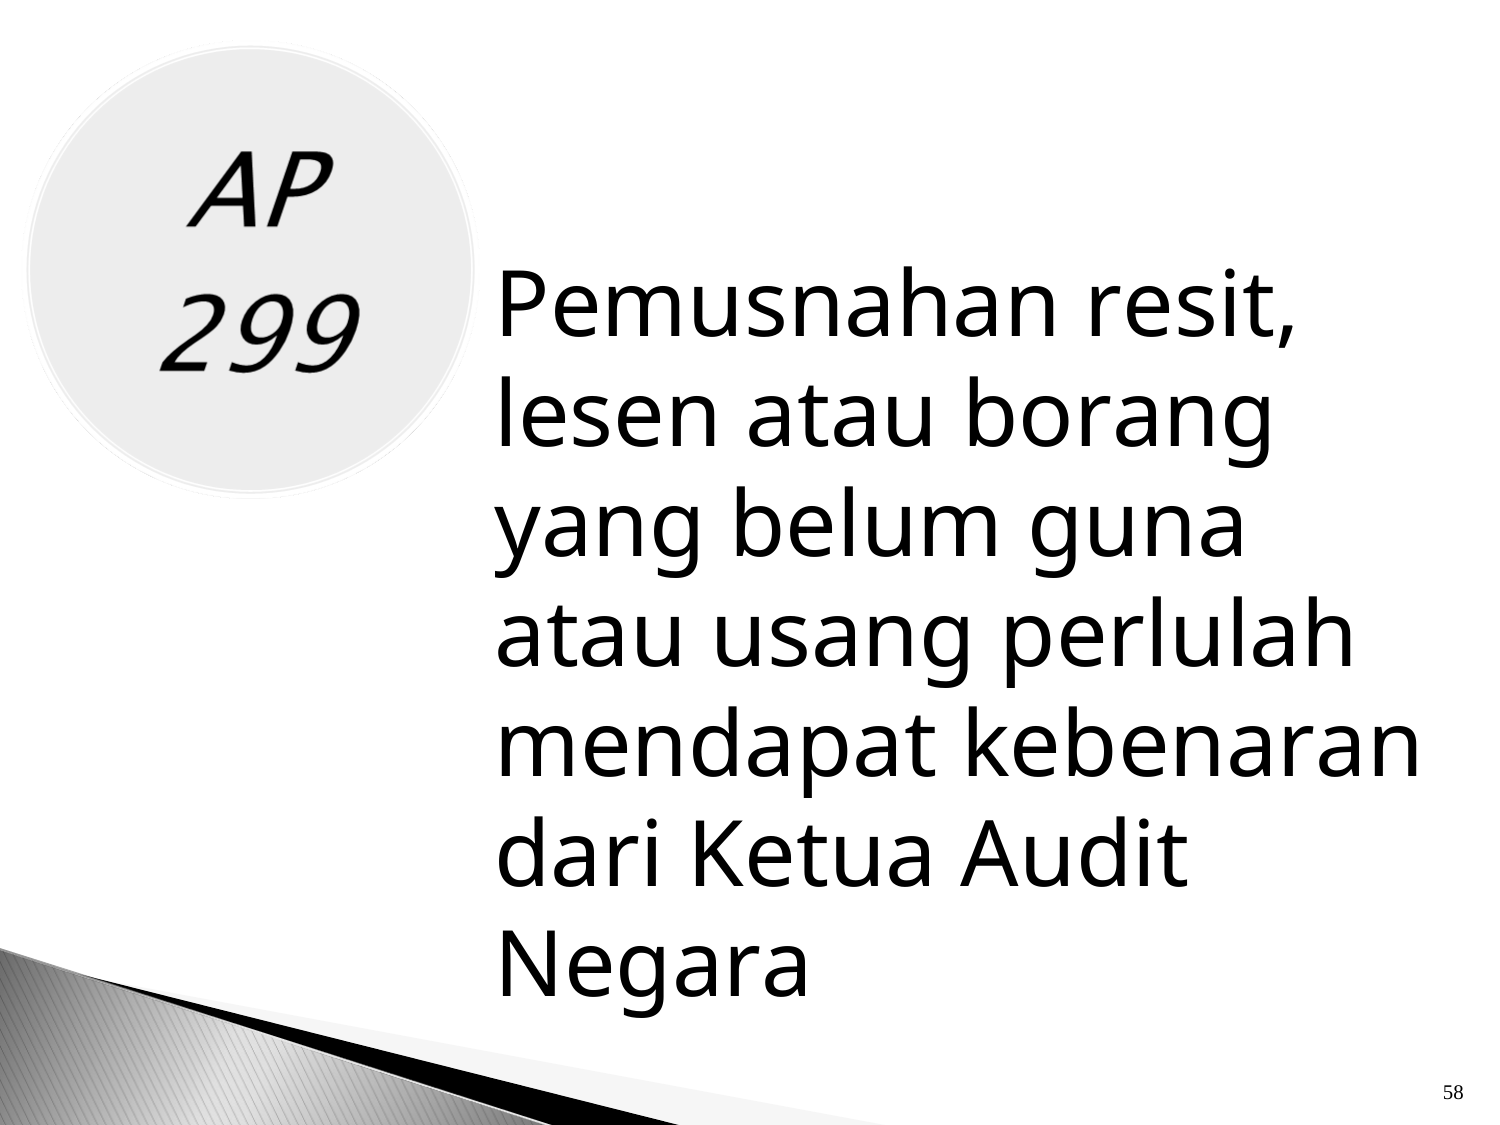

Pemusnahan resit, lesen atau borang yang belum guna atau usang perlulah mendapat kebenaran dari Ketua Audit Negara